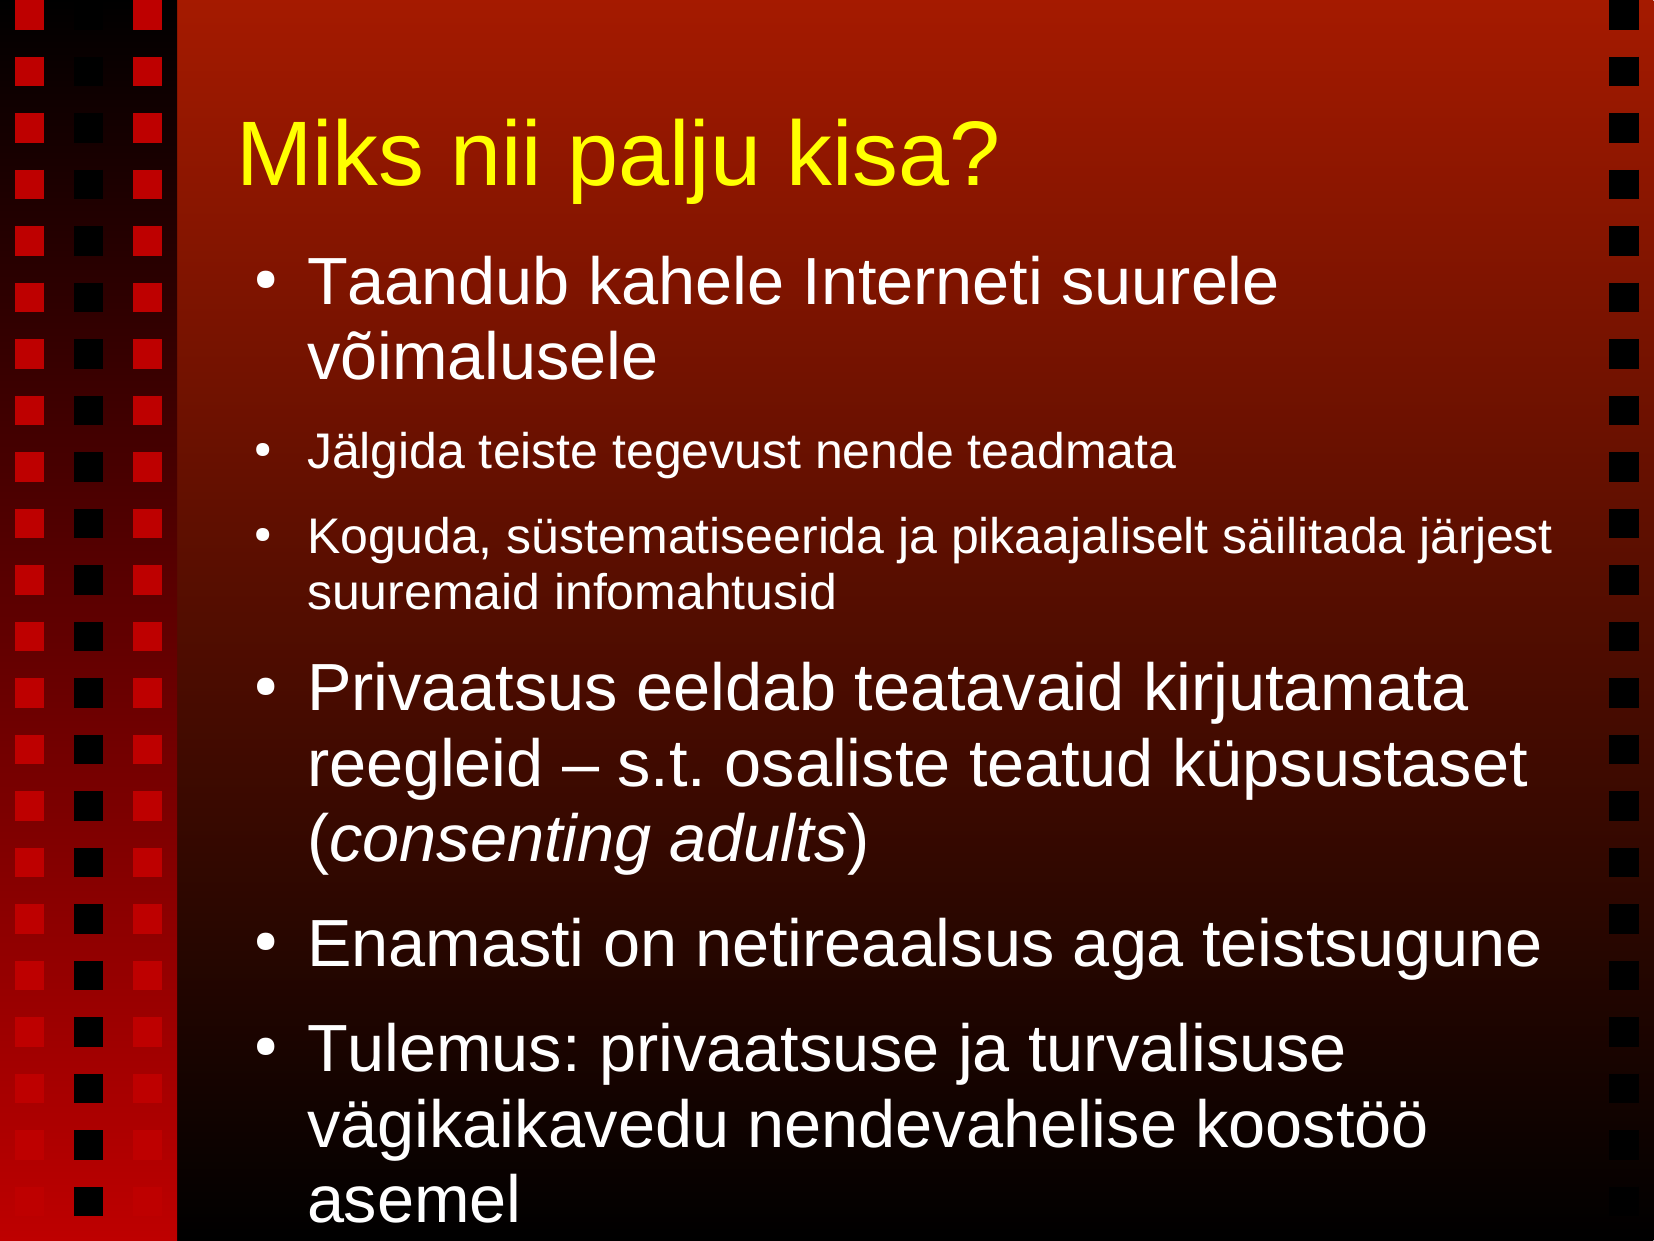

# Miks nii palju kisa?
Taandub kahele Interneti suurele võimalusele
Jälgida teiste tegevust nende teadmata
Koguda, süstematiseerida ja pikaajaliselt säilitada järjest suuremaid infomahtusid
Privaatsus eeldab teatavaid kirjutamata reegleid – s.t. osaliste teatud küpsustaset (consenting adults)
Enamasti on netireaalsus aga teistsugune
Tulemus: privaatsuse ja turvalisuse vägikaikavedu nendevahelise koostöö asemel